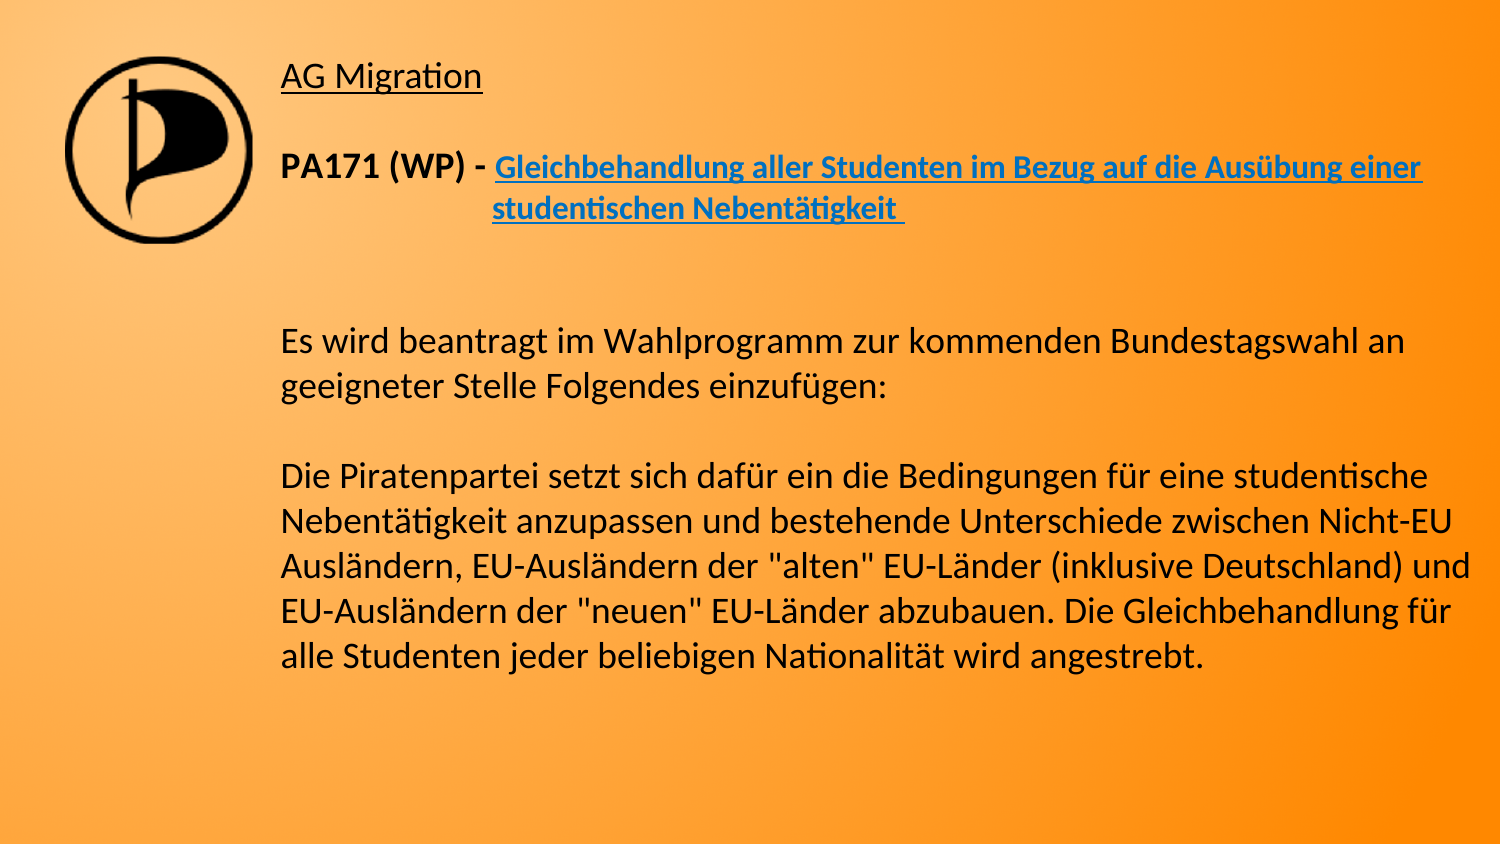

AG Migration
PA171 (WP) - Gleichbehandlung aller Studenten im Bezug auf die Ausübung einer
		 studentischen Nebentätigkeit
Es wird beantragt im Wahlprogramm zur kommenden Bundestagswahl an geeigneter Stelle Folgendes einzufügen:
Die Piratenpartei setzt sich dafür ein die Bedingungen für eine studentische Nebentätigkeit anzupassen und bestehende Unterschiede zwischen Nicht-EU Ausländern, EU-Ausländern der "alten" EU-Länder (inklusive Deutschland) und EU-Ausländern der "neuen" EU-Länder abzubauen. Die Gleichbehandlung für alle Studenten jeder beliebigen Nationalität wird angestrebt.